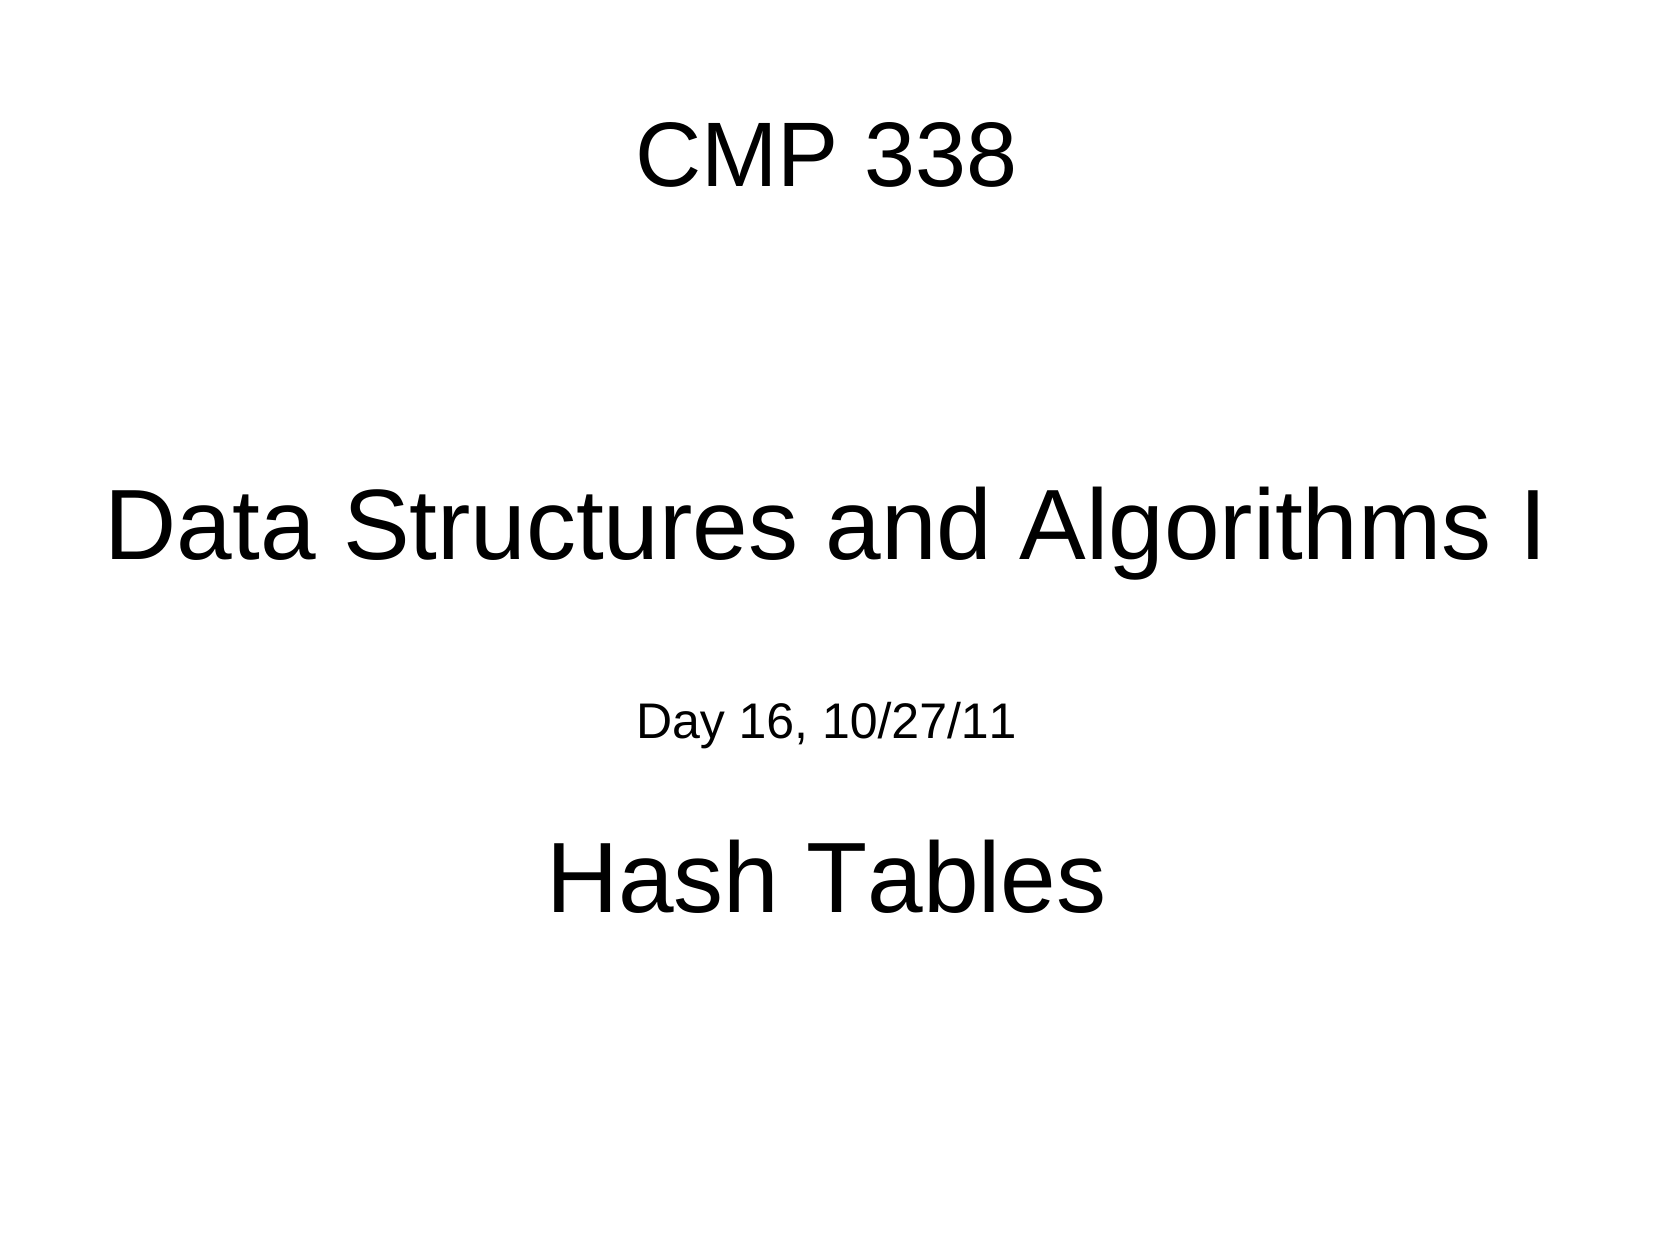

# CMP 338
Data Structures and Algorithms I
Day 16, 10/27/11
Hash Tables